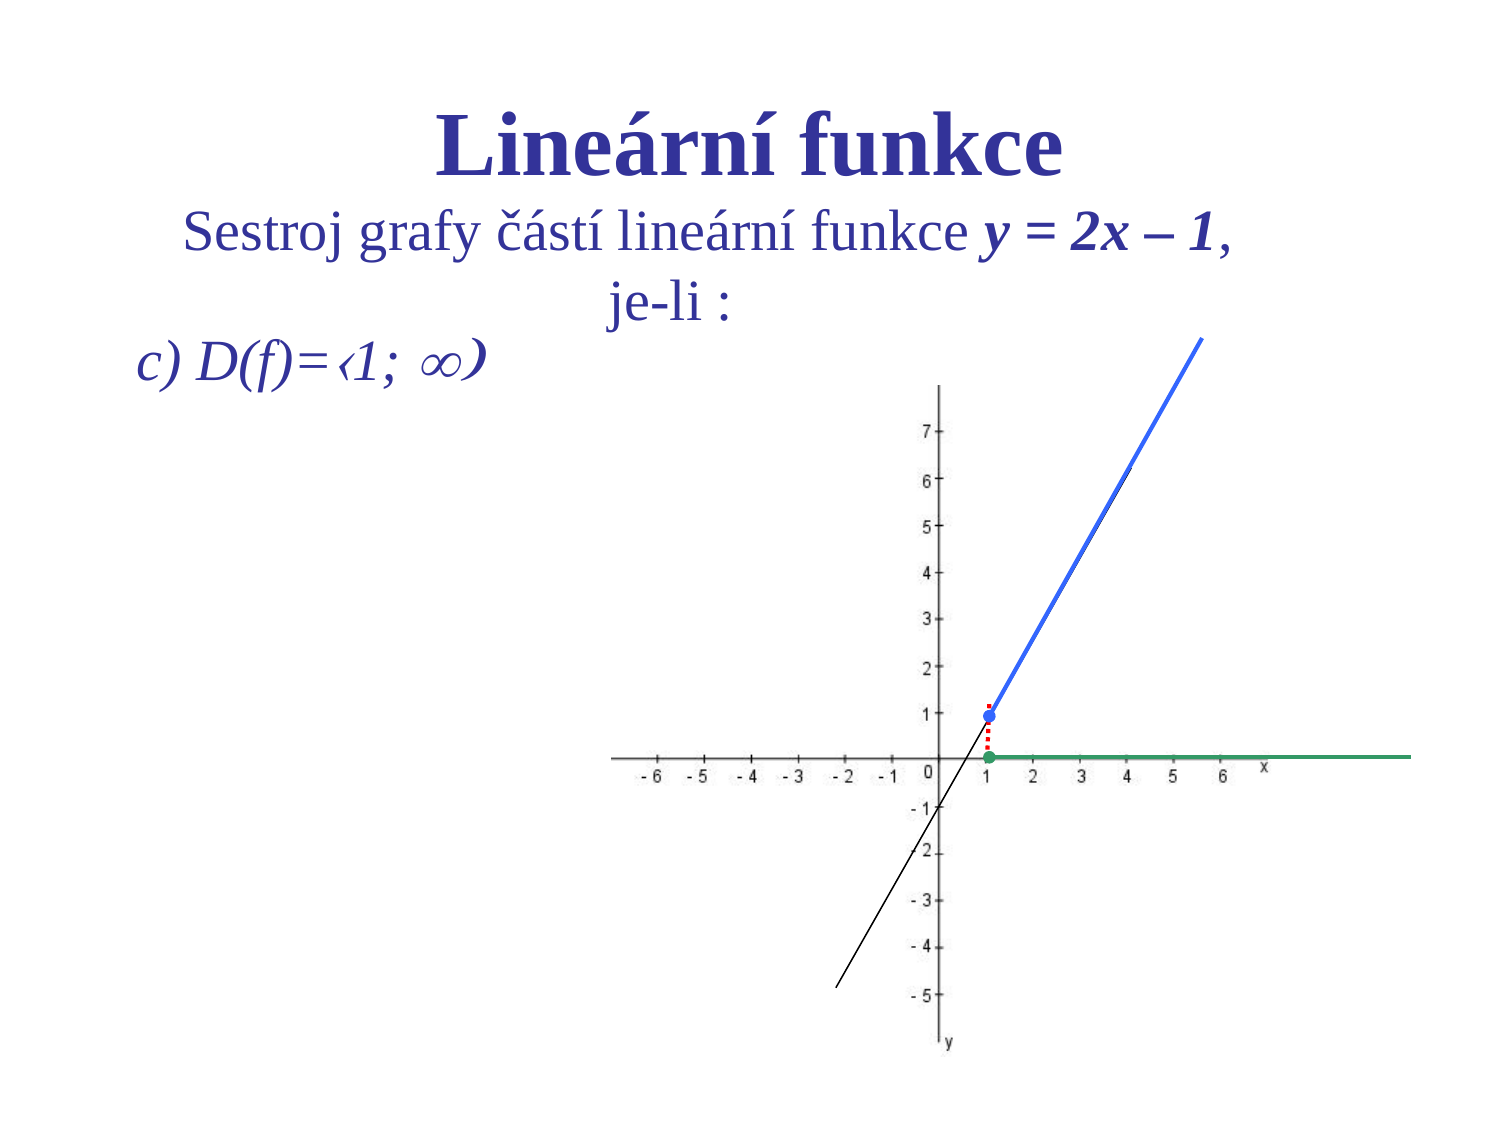

Lineární funkce
Sestroj grafy částí lineární funkce y = 2x – 1, je-li :
c) D(f)=1; 